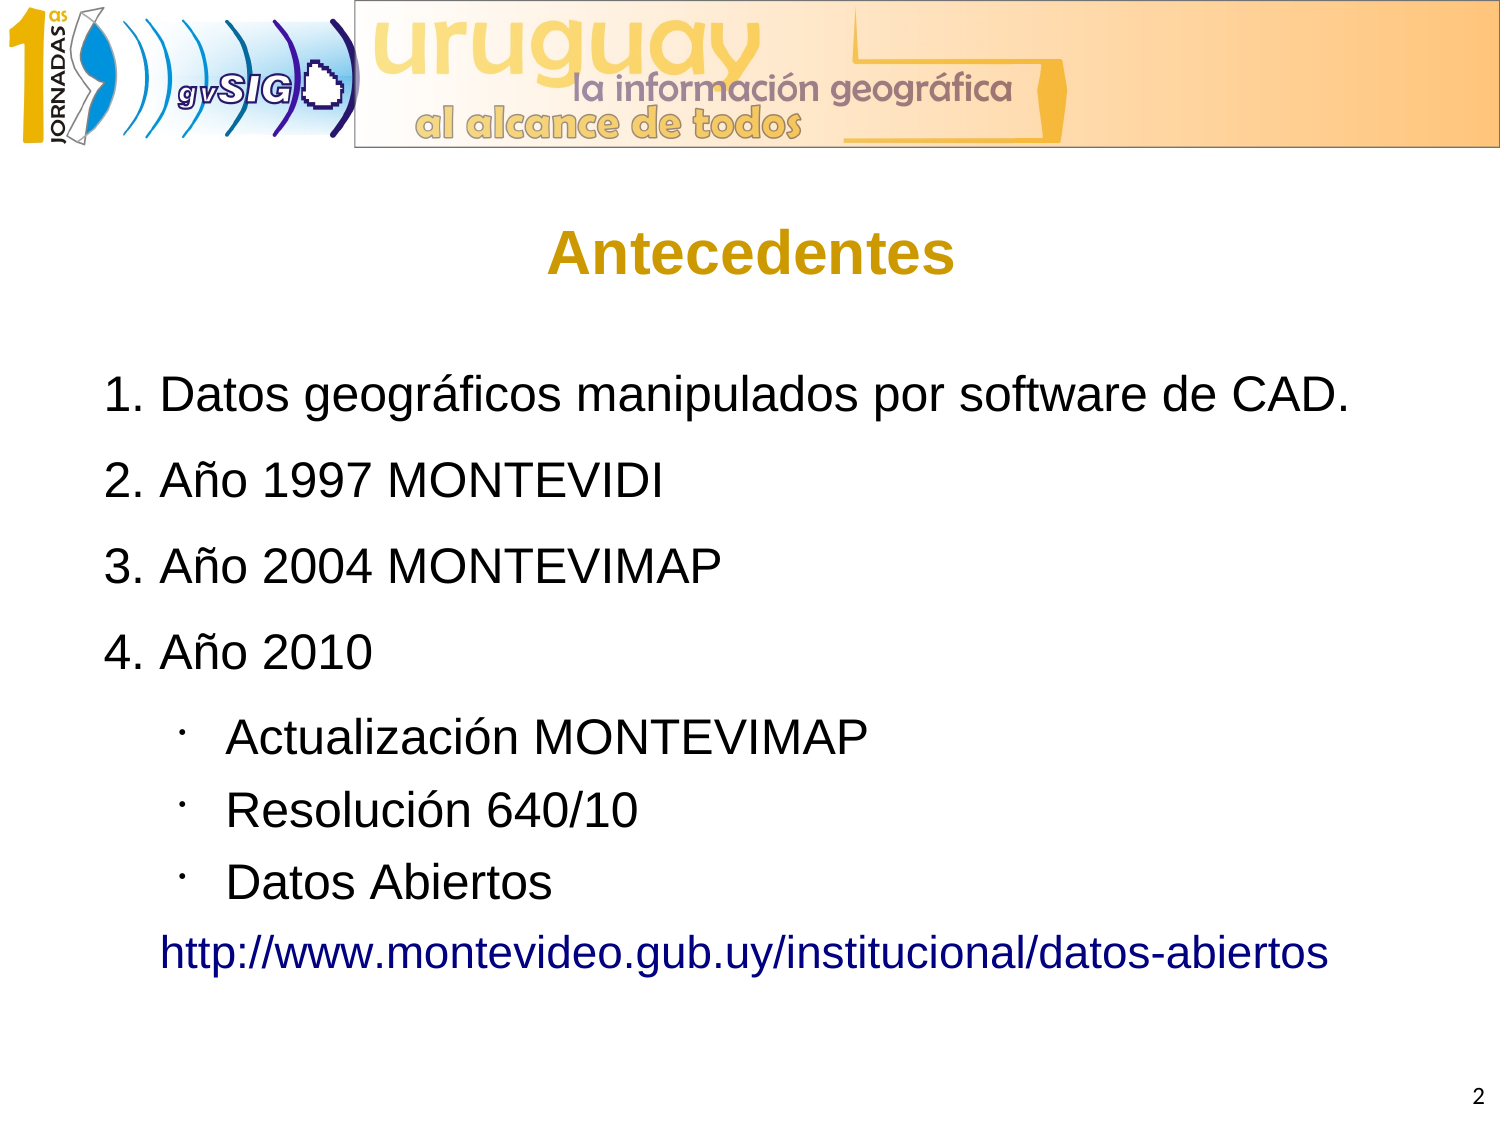

Antecedentes
# Datos geográficos manipulados por software de CAD.
 Año 1997 MONTEVIDI
 Año 2004 MONTEVIMAP
 Año 2010
Actualización MONTEVIMAP
Resolución 640/10
Datos Abiertos
http://www.montevideo.gub.uy/institucional/datos-abiertos